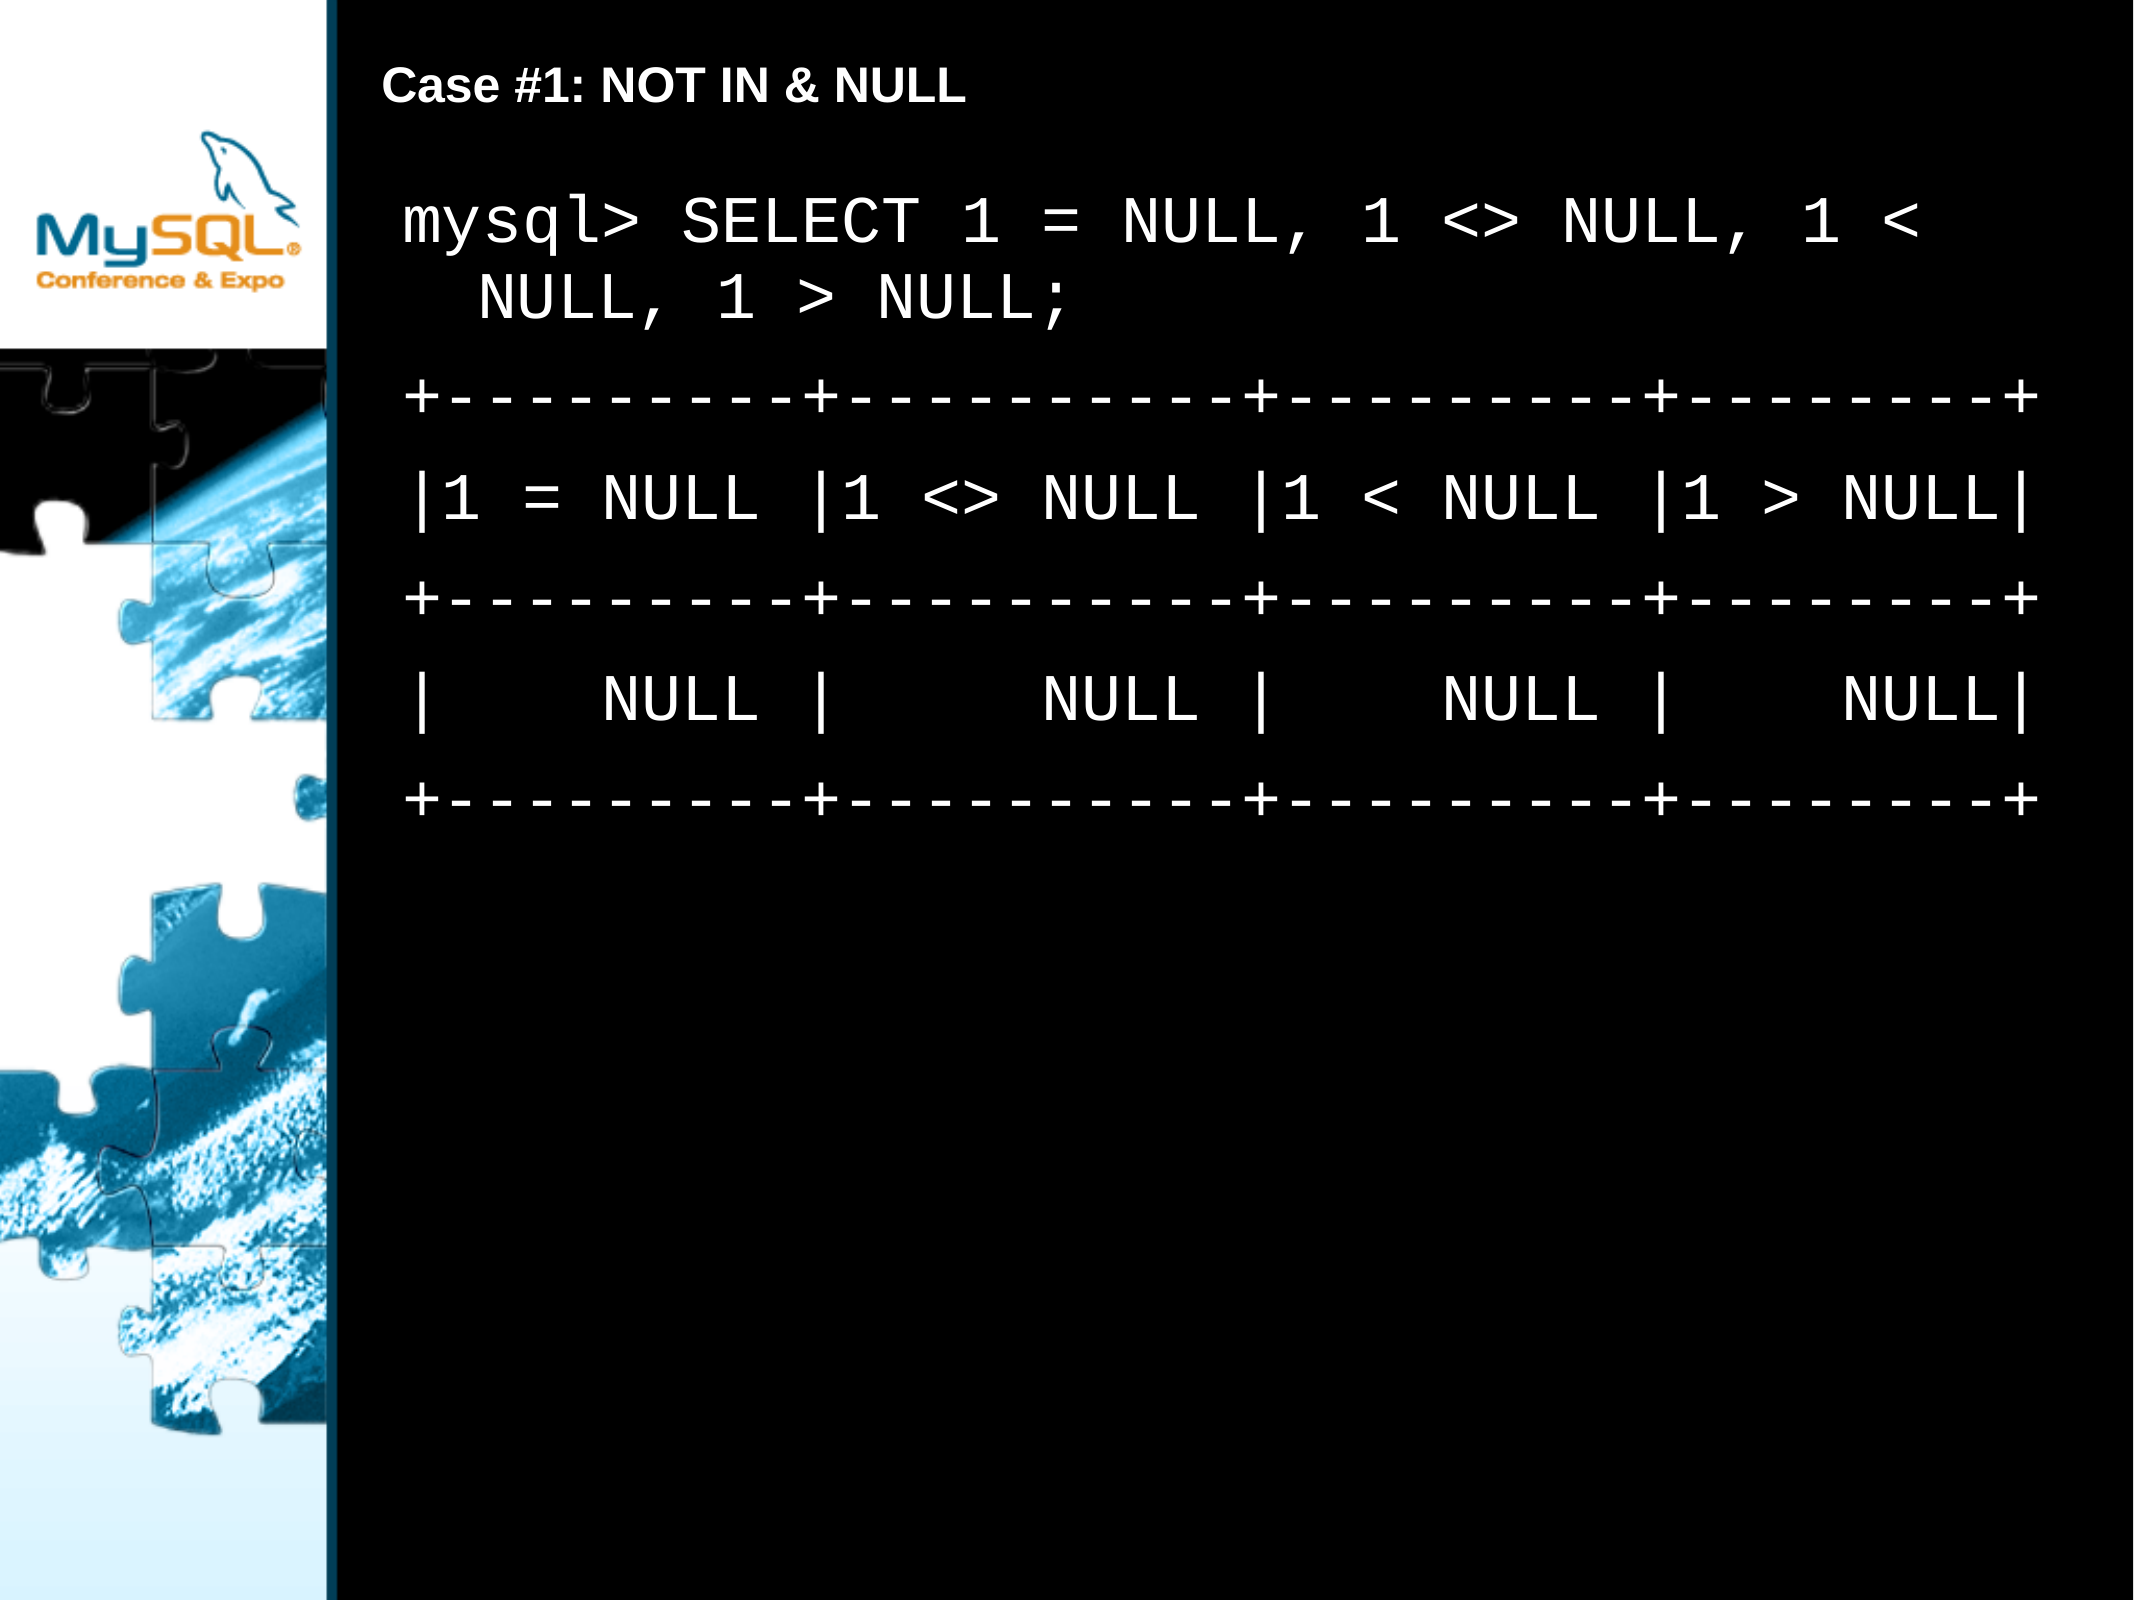

# Case #1: NOT IN & NULL
mysql> SELECT 1 = NULL, 1 <> NULL, 1 < NULL, 1 > NULL;
+---------+----------+---------+--------+
|1 = NULL |1 <> NULL |1 < NULL |1 > NULL|
+---------+----------+---------+--------+
| NULL | NULL | NULL | NULL|
+---------+----------+---------+--------+